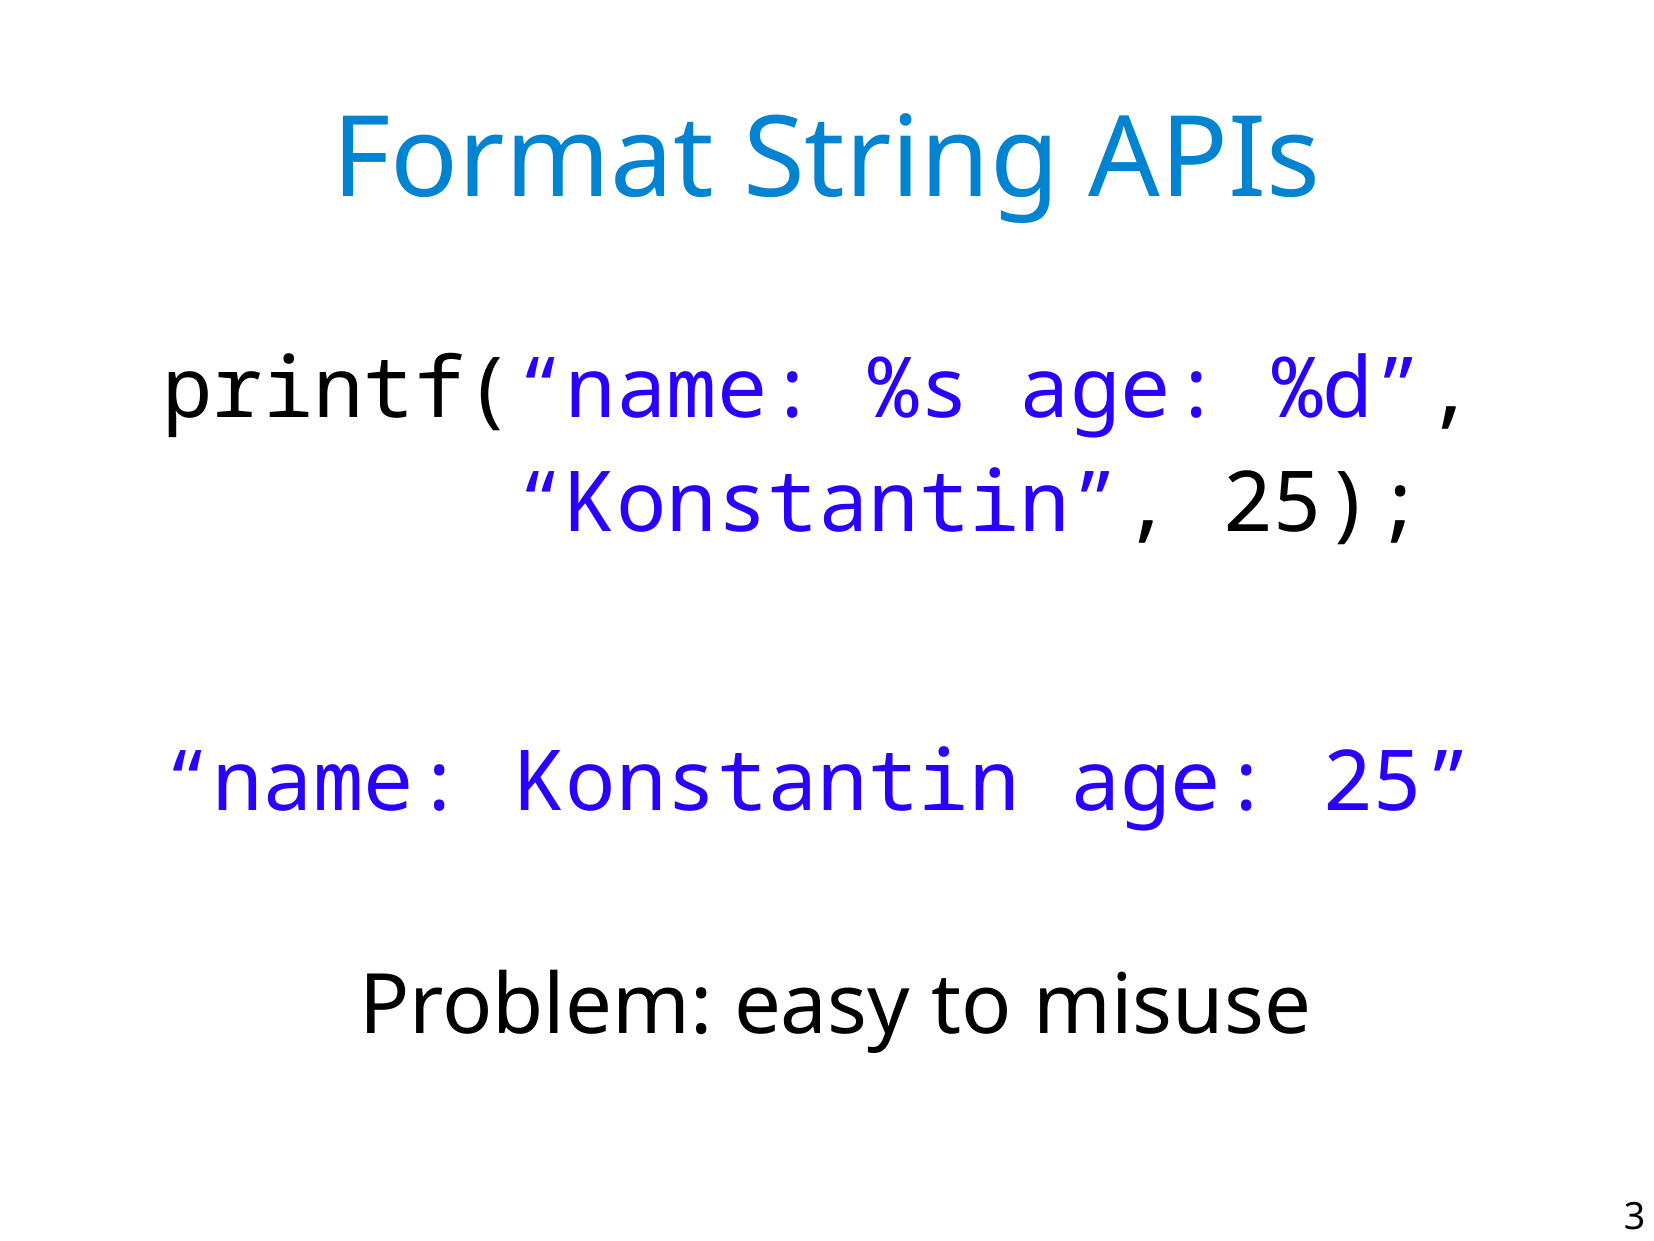

# Format String APIs
printf(“name: %s age: %d”, “Konstantin”, 25);
“name: Konstantin age: 25”
Problem: easy to misuse
3